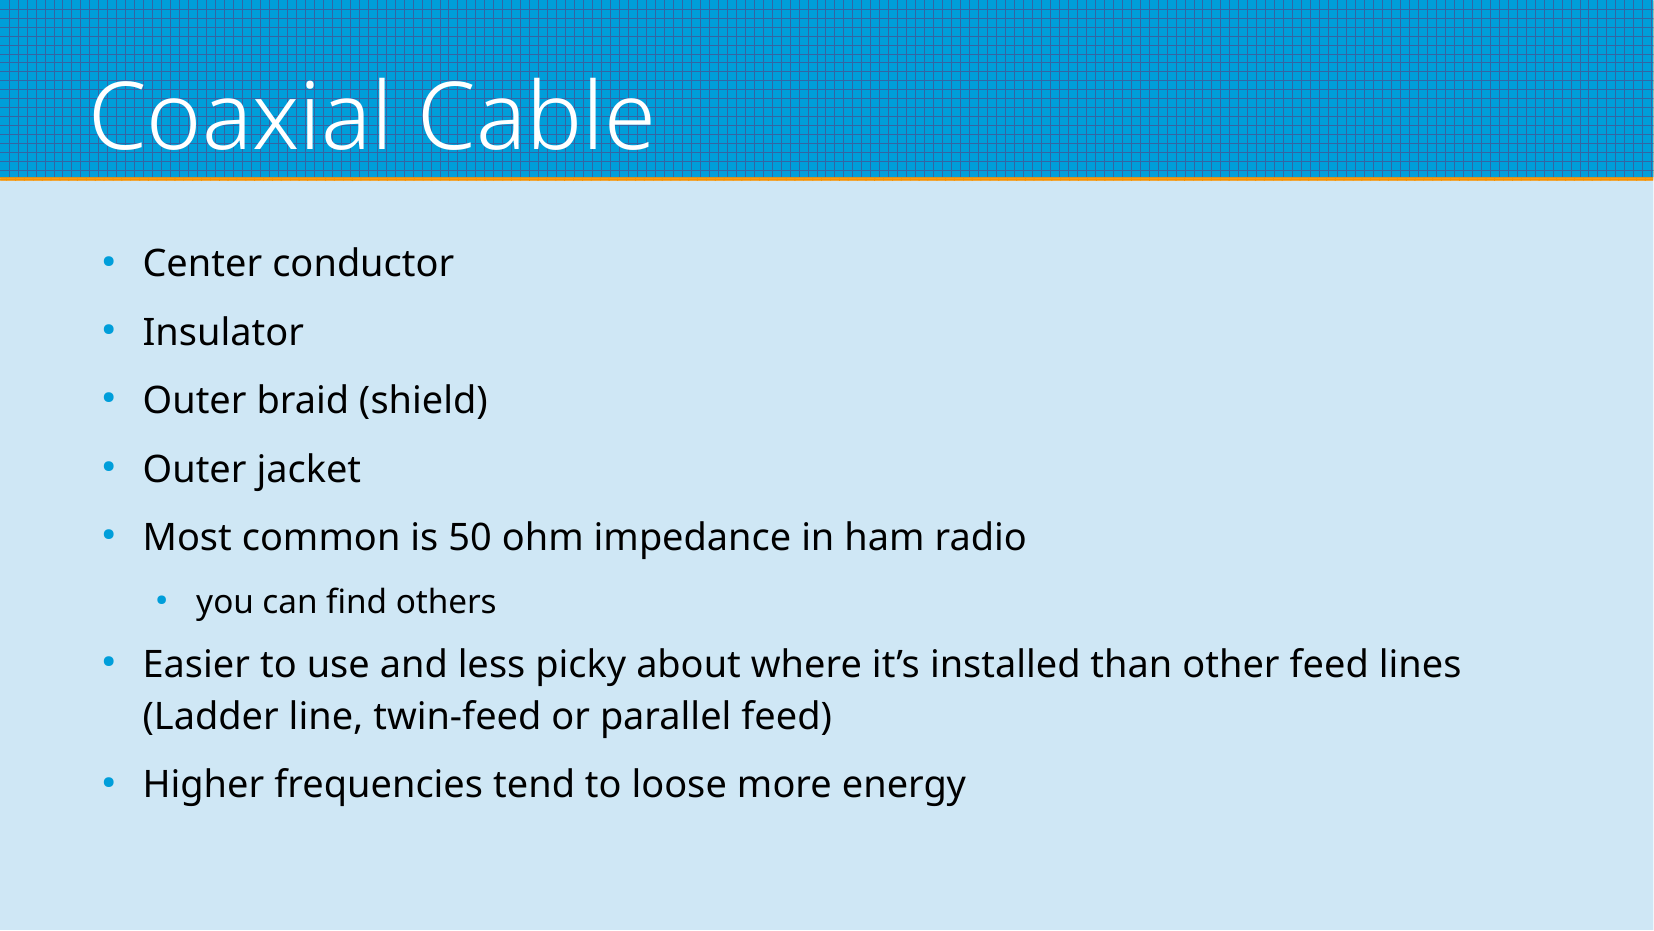

# Coaxial Cable
Center conductor
Insulator
Outer braid (shield)
Outer jacket
Most common is 50 ohm impedance in ham radio
you can find others
Easier to use and less picky about where it’s installed than other feed lines (Ladder line, twin-feed or parallel feed)
Higher frequencies tend to loose more energy